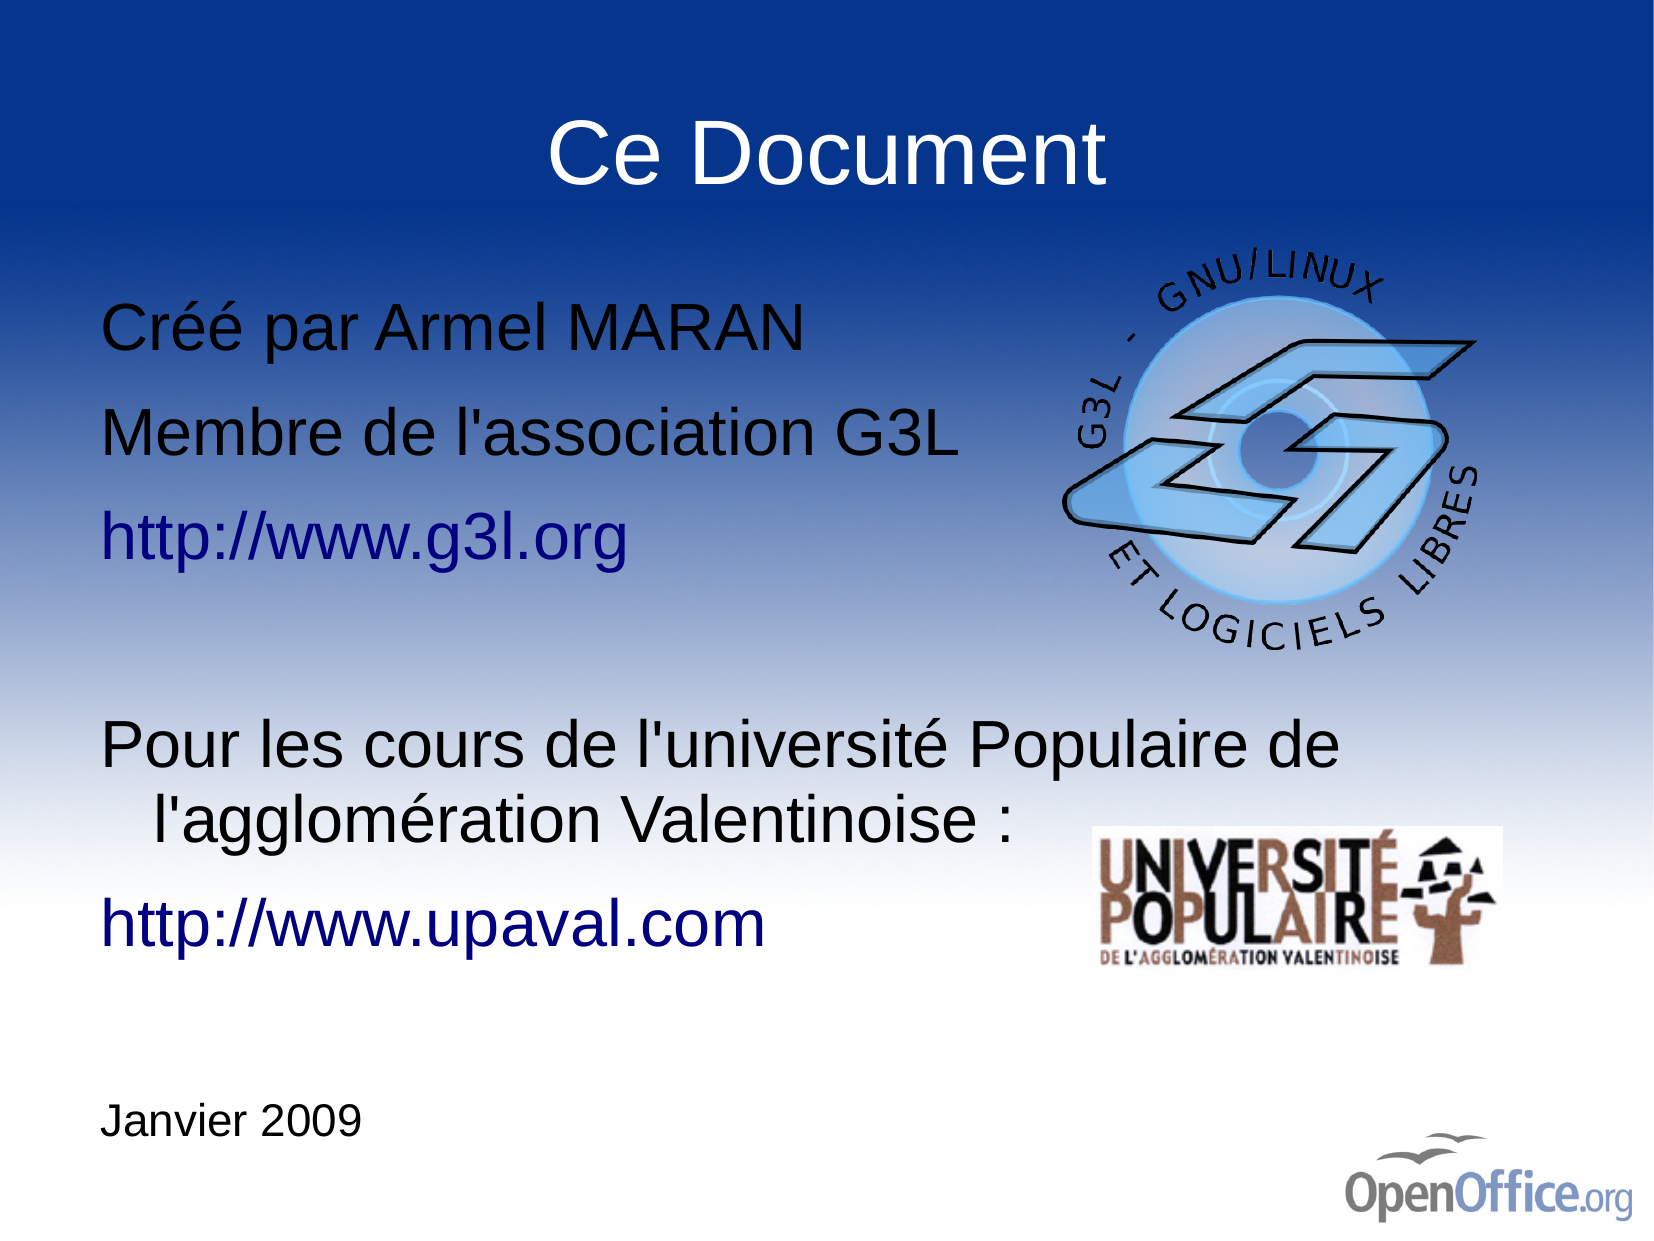

# Ce Document
Créé par Armel MARAN
Membre de l'association G3L
http://www.g3l.org
Pour les cours de l'université Populaire de l'agglomération Valentinoise :
http://www.upaval.com
Janvier 2009